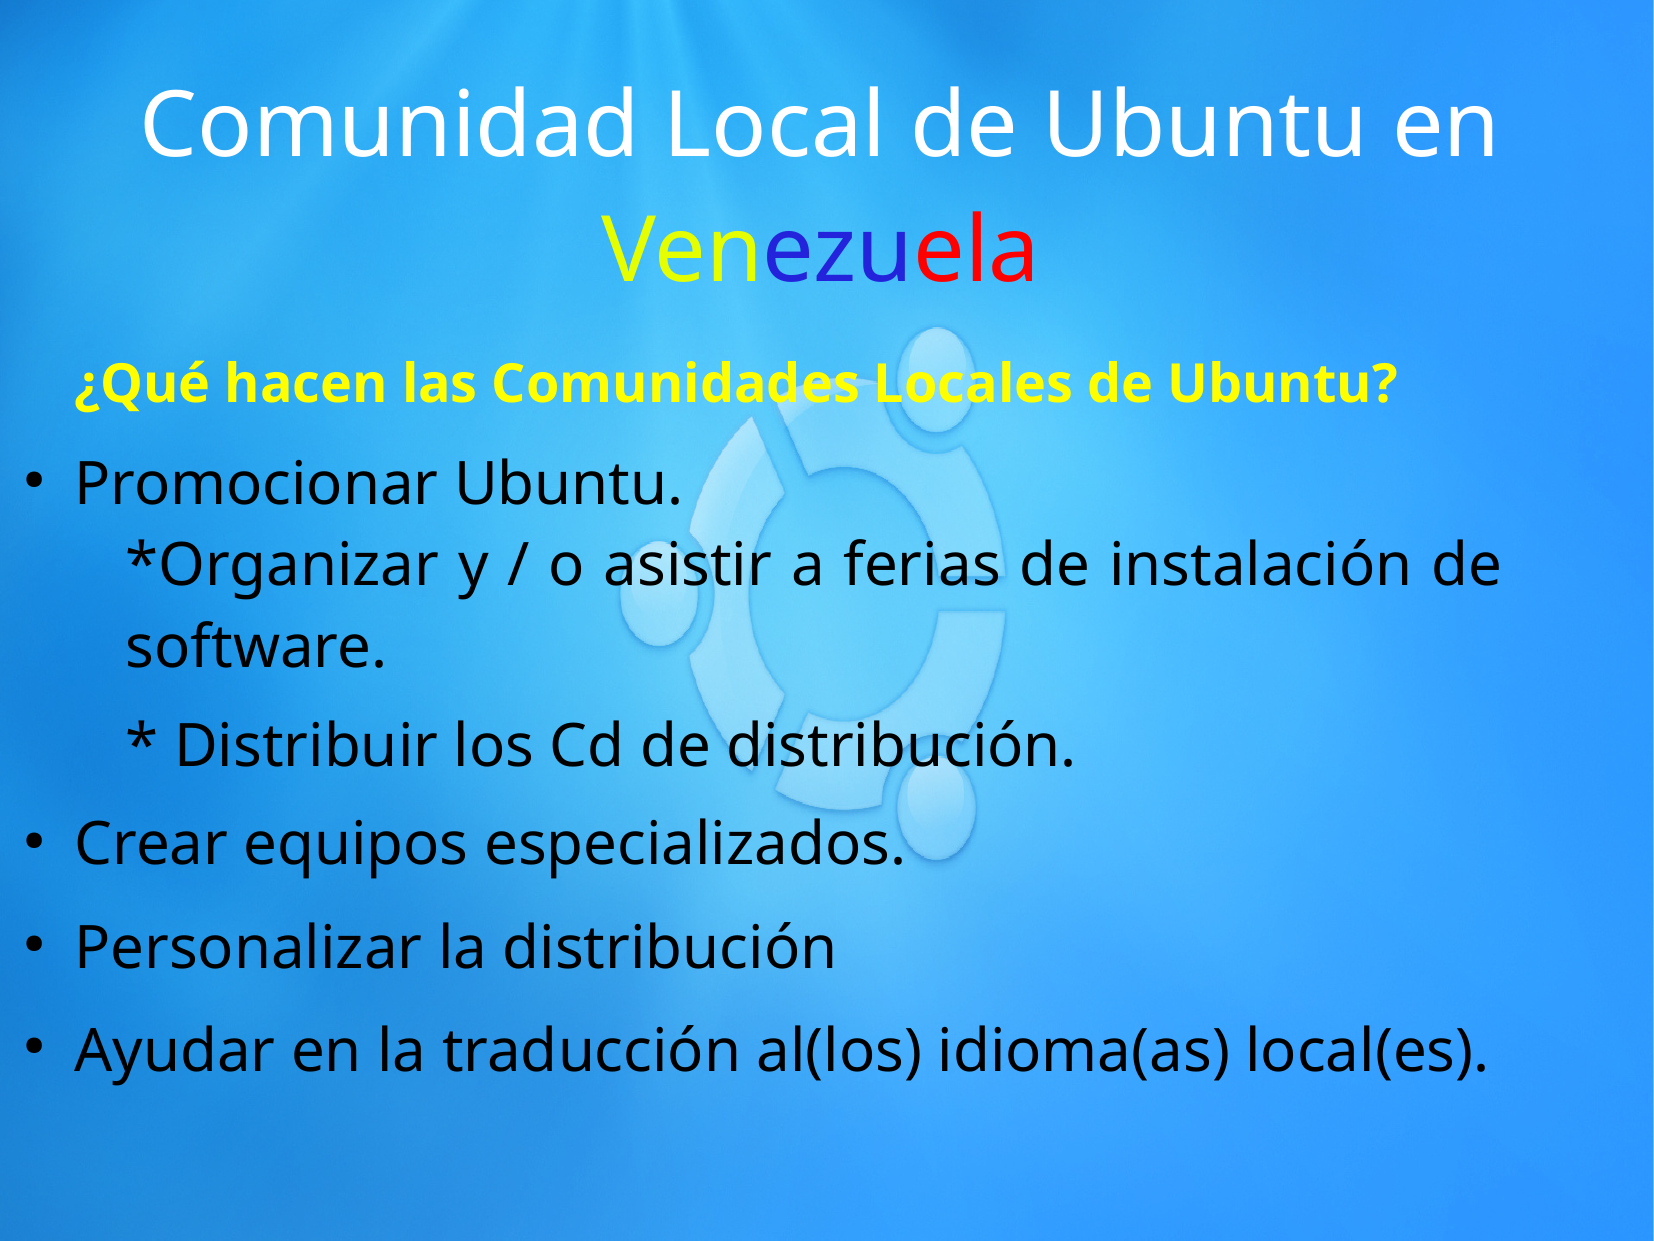

# Comunidad Local de Ubuntu en Venezuela
¿Qué hacen las Comunidades Locales de Ubuntu?
Promocionar Ubuntu.
*Organizar y / o asistir a ferias de instalación de software.
* Distribuir los Cd de distribución.
Crear equipos especializados.
Personalizar la distribución
Ayudar en la traducción al(los) idioma(as) local(es).